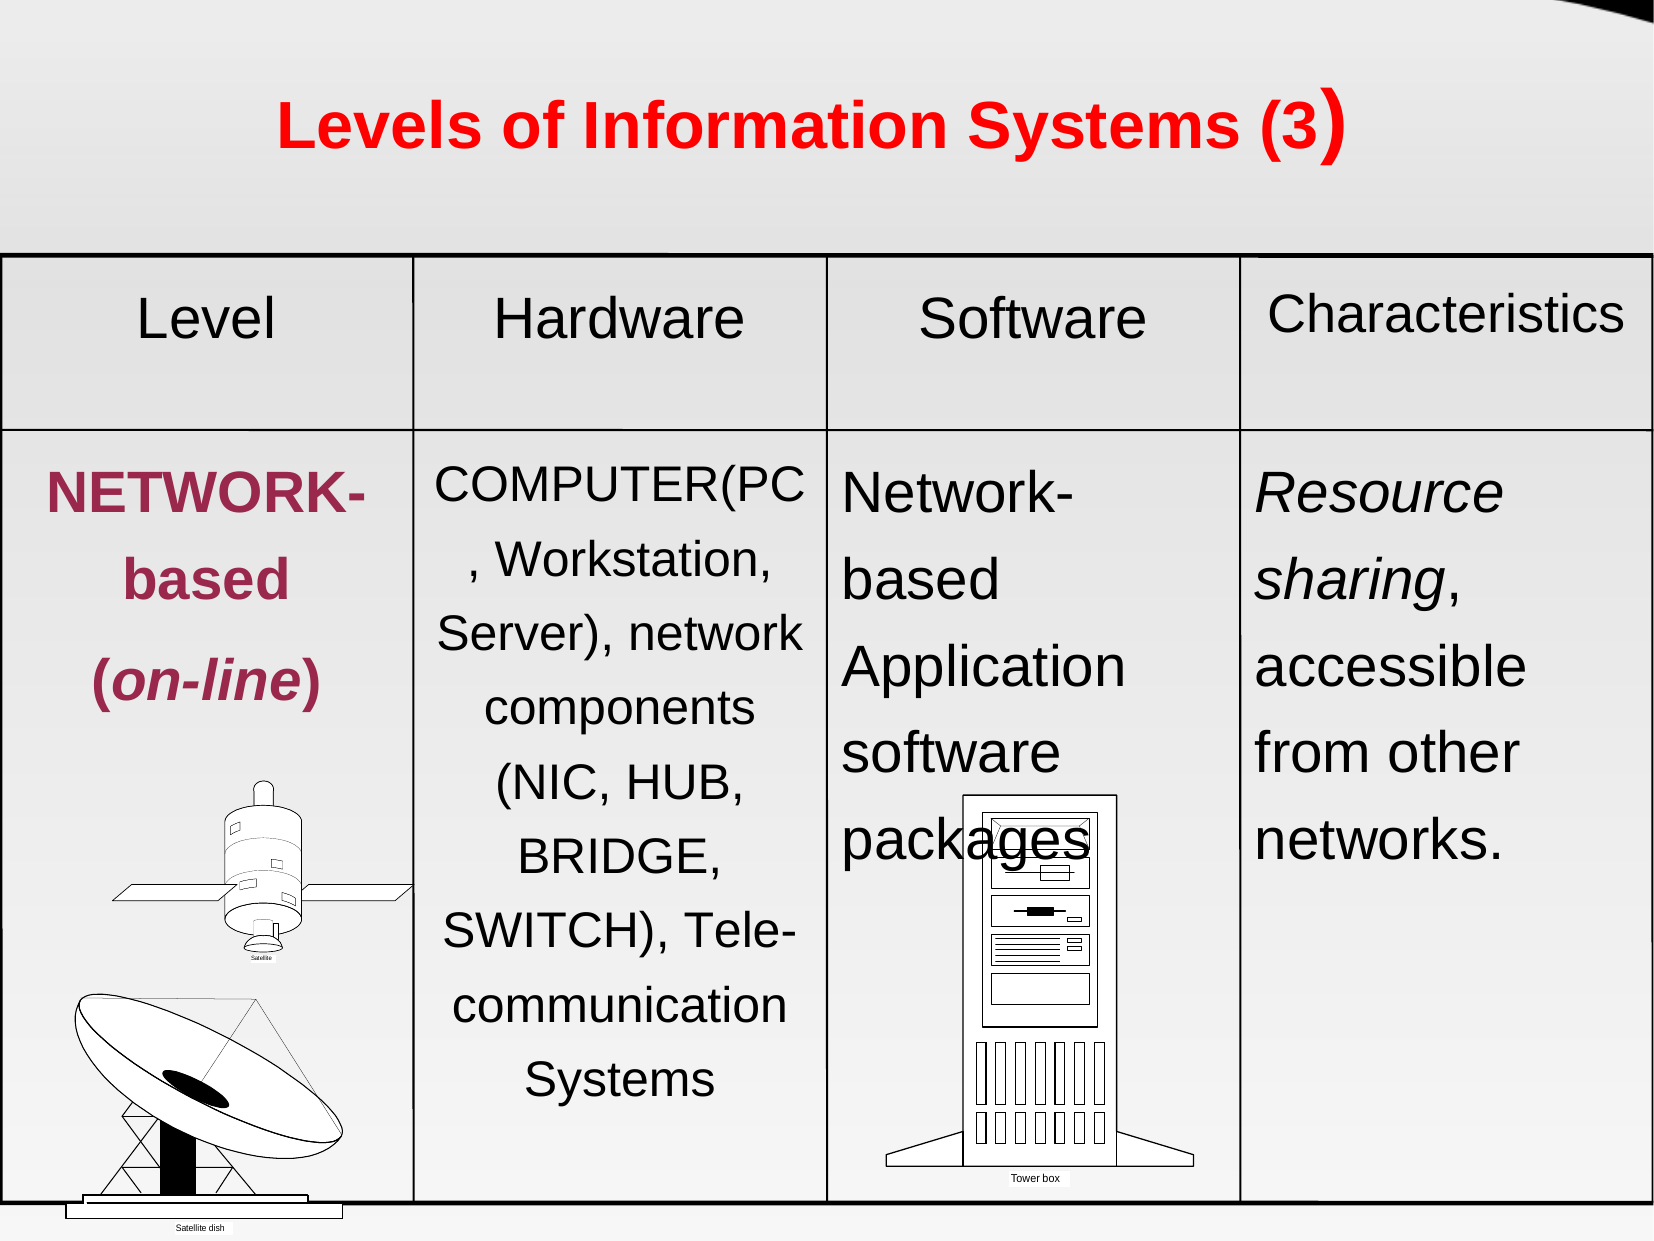

# Levels of Information Systems (3)‏
Level
Hardware
Software
Characteristics
NETWORK-based
(on-line)
COMPUTER(PC, Workstation, Server), network components (NIC, HUB, BRIDGE, SWITCH), Tele-communication Systems
Network-based Application software packages
Resource sharing, accessible from other networks.